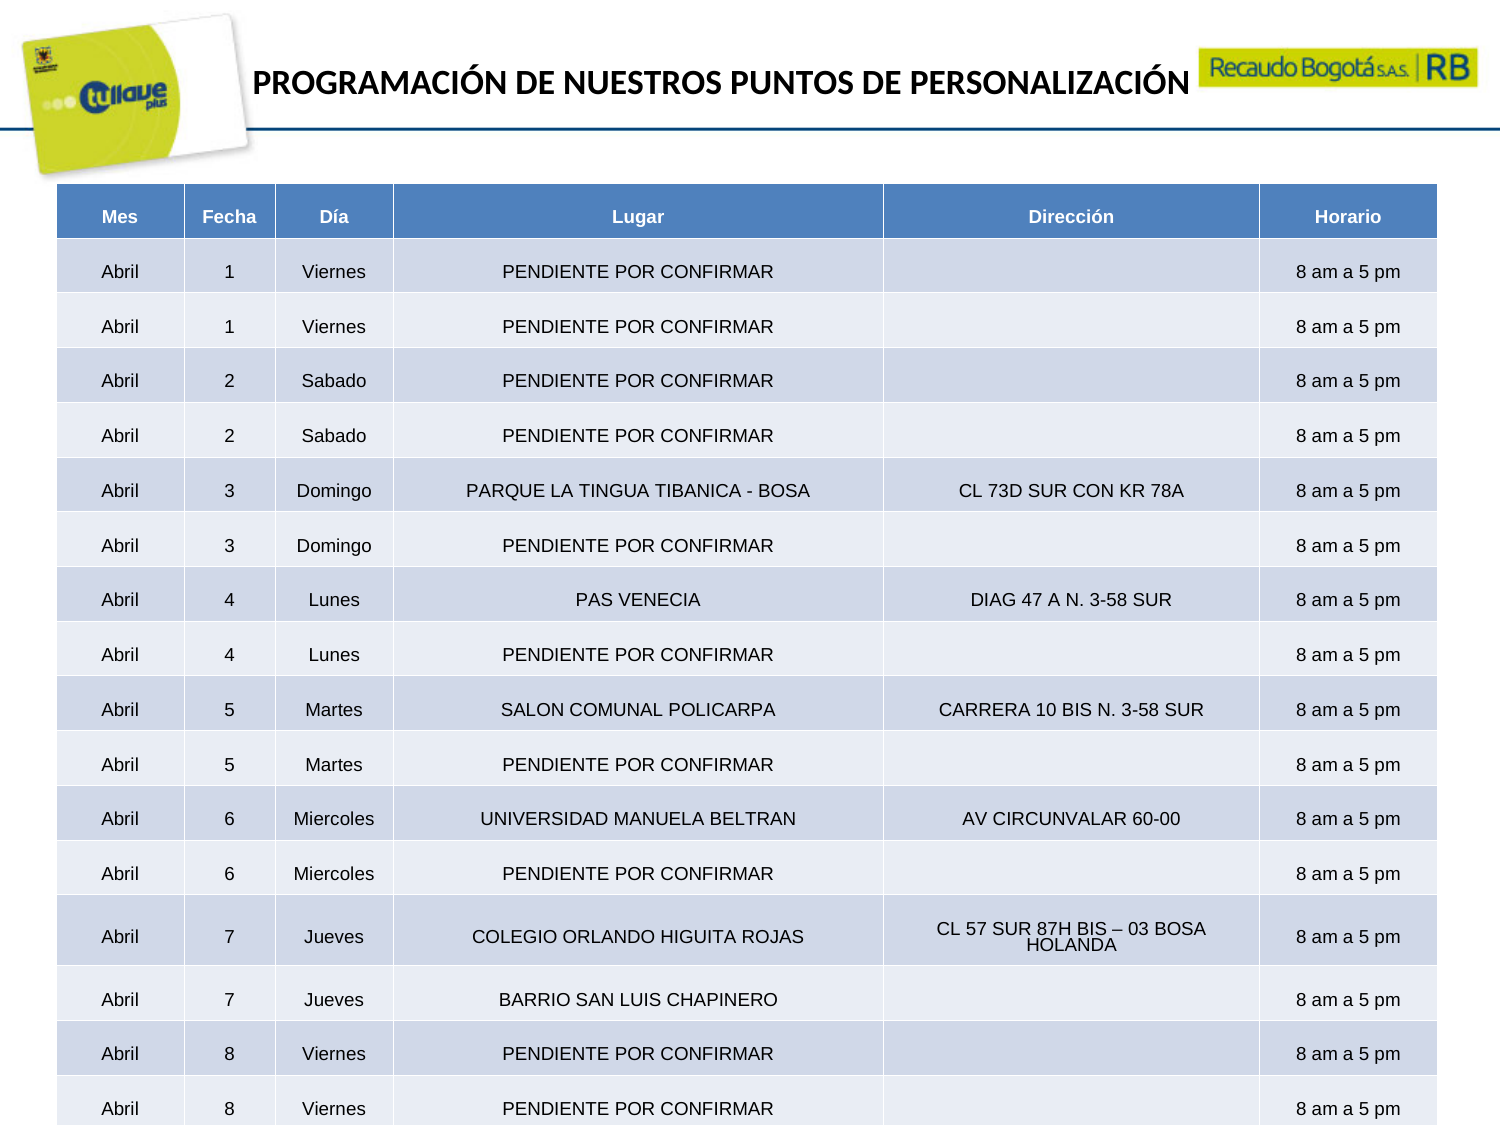

PROGRAMACIÓN DE NUESTROS PUNTOS DE PERSONALIZACIÓN
| Mes | Fecha | Día | Lugar | Dirección | Horario |
| --- | --- | --- | --- | --- | --- |
| Abril | 1 | Viernes | PENDIENTE POR CONFIRMAR | | 8 am a 5 pm |
| Abril | 1 | Viernes | PENDIENTE POR CONFIRMAR | | 8 am a 5 pm |
| Abril | 2 | Sabado | PENDIENTE POR CONFIRMAR | | 8 am a 5 pm |
| Abril | 2 | Sabado | PENDIENTE POR CONFIRMAR | | 8 am a 5 pm |
| Abril | 3 | Domingo | PARQUE LA TINGUA TIBANICA - BOSA | CL 73D SUR CON KR 78A | 8 am a 5 pm |
| Abril | 3 | Domingo | PENDIENTE POR CONFIRMAR | | 8 am a 5 pm |
| Abril | 4 | Lunes | PAS VENECIA | DIAG 47 A N. 3-58 SUR | 8 am a 5 pm |
| Abril | 4 | Lunes | PENDIENTE POR CONFIRMAR | | 8 am a 5 pm |
| Abril | 5 | Martes | SALON COMUNAL POLICARPA | CARRERA 10 BIS N. 3-58 SUR | 8 am a 5 pm |
| Abril | 5 | Martes | PENDIENTE POR CONFIRMAR | | 8 am a 5 pm |
| Abril | 6 | Miercoles | UNIVERSIDAD MANUELA BELTRAN | AV CIRCUNVALAR 60-00 | 8 am a 5 pm |
| Abril | 6 | Miercoles | PENDIENTE POR CONFIRMAR | | 8 am a 5 pm |
| Abril | 7 | Jueves | COLEGIO ORLANDO HIGUITA ROJAS | CL 57 SUR 87H BIS – 03 BOSA HOLANDA | 8 am a 5 pm |
| Abril | 7 | Jueves | BARRIO SAN LUIS CHAPINERO | | 8 am a 5 pm |
| Abril | 8 | Viernes | PENDIENTE POR CONFIRMAR | | 8 am a 5 pm |
| Abril | 8 | Viernes | PENDIENTE POR CONFIRMAR | | 8 am a 5 pm |